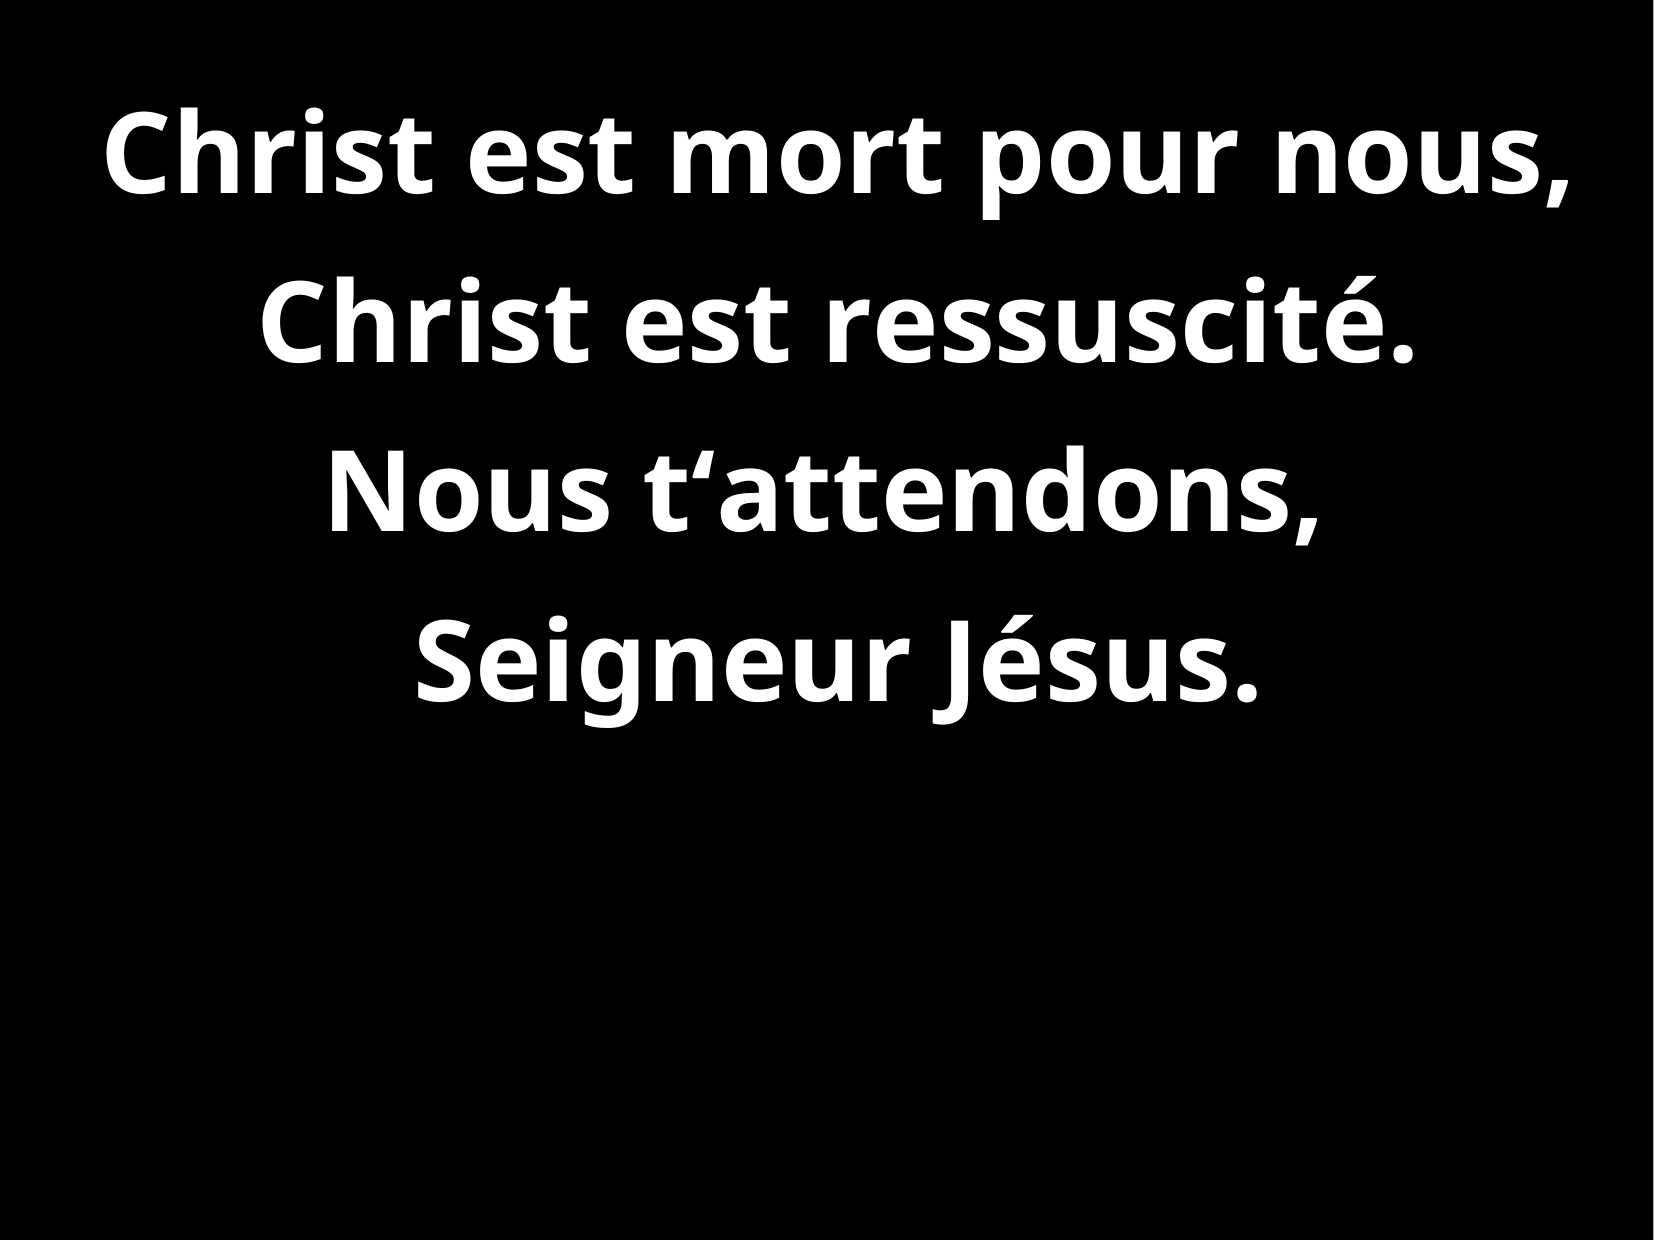

# Christ est mort pour nous,
Christ est ressuscité.
Nous t‘attendons,
Seigneur Jésus.